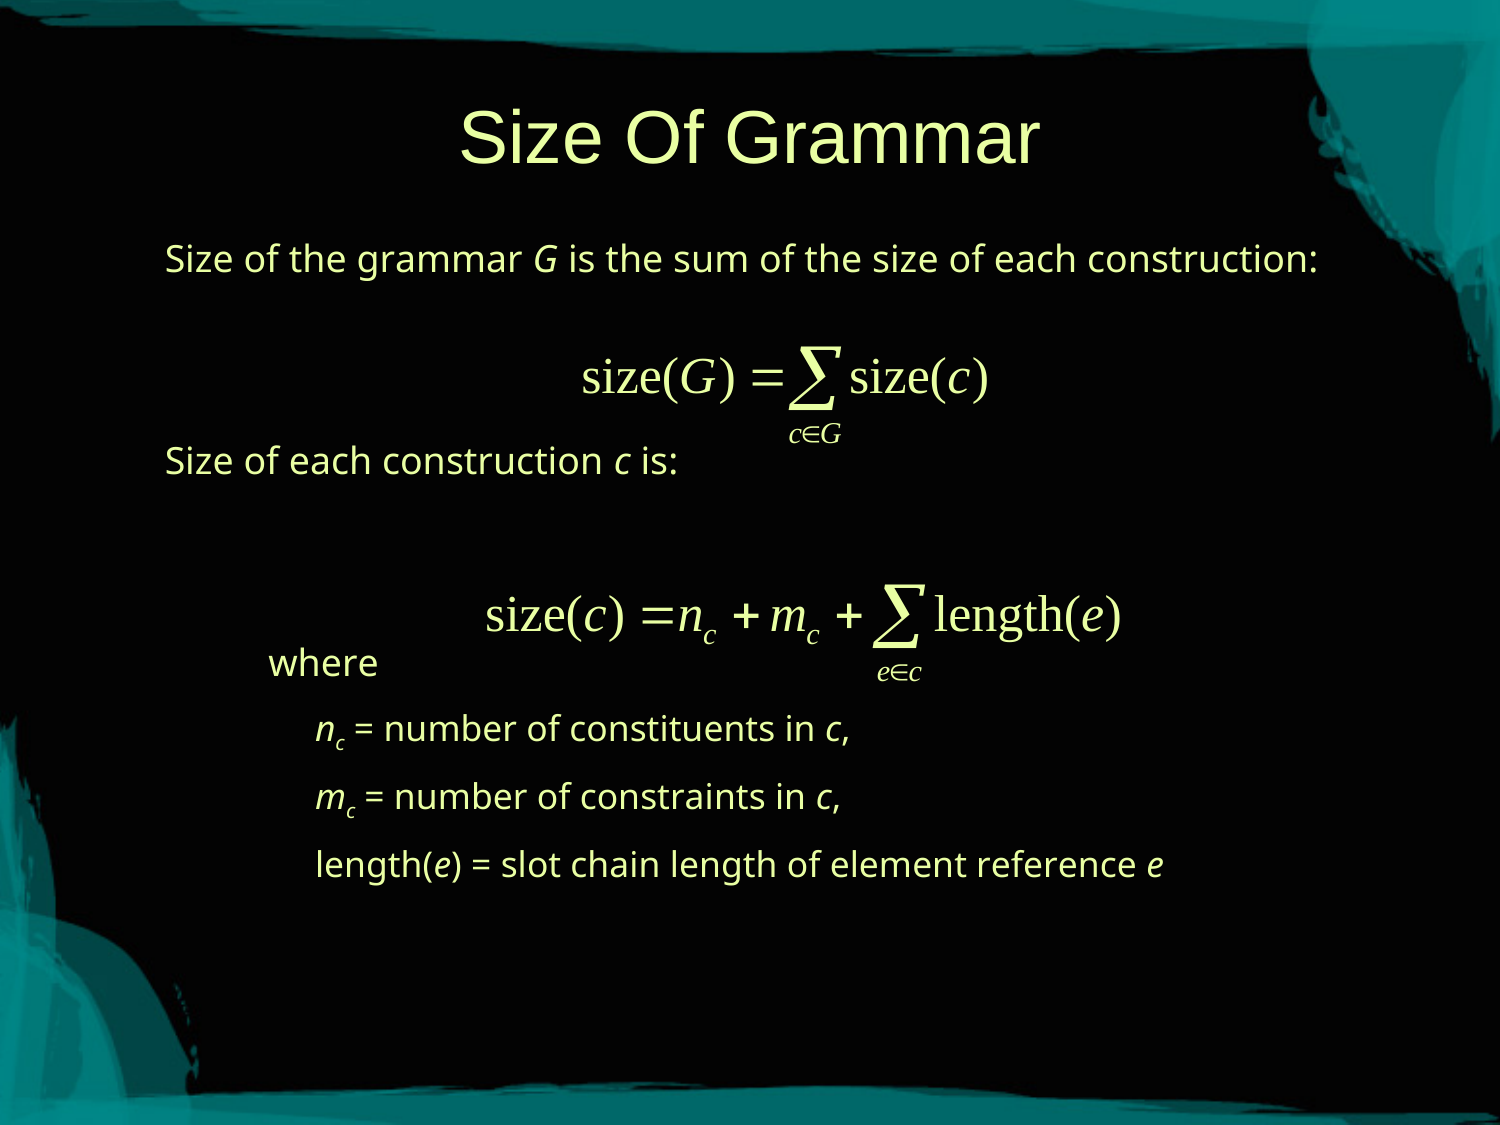

# Size Of Grammar
Size of the grammar G is the sum of the size of each construction:
Size of each construction c is:
where
nc = number of constituents in c,
mc = number of constraints in c,
length(e) = slot chain length of element reference e